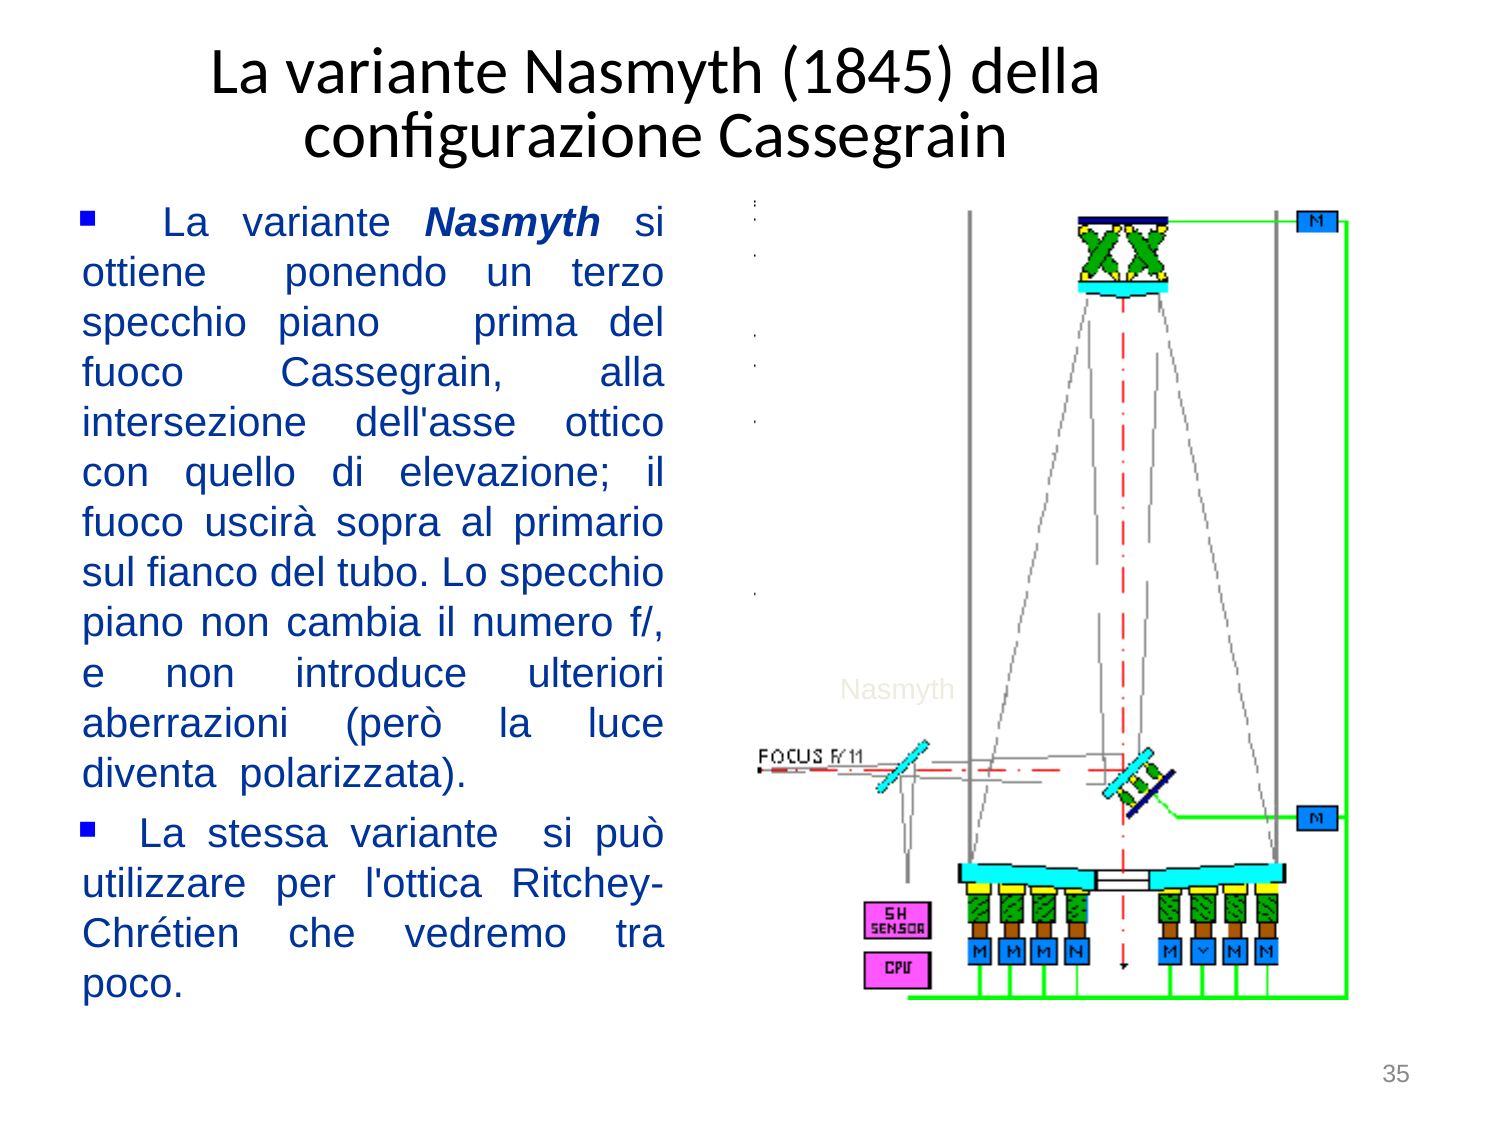

# La variante Nasmyth (1845) della configurazione Cassegrain
 La variante Nasmyth si ottiene ponendo un terzo specchio piano prima del fuoco Cassegrain, alla intersezione dell'asse ottico con quello di elevazione; il fuoco uscirà sopra al primario sul fianco del tubo. Lo specchio piano non cambia il numero f/, e non introduce ulteriori aberrazioni (però la luce diventa polarizzata).
 La stessa variante si può utilizzare per l'ottica Ritchey-Chrétien che vedremo tra poco.
Nasmyth